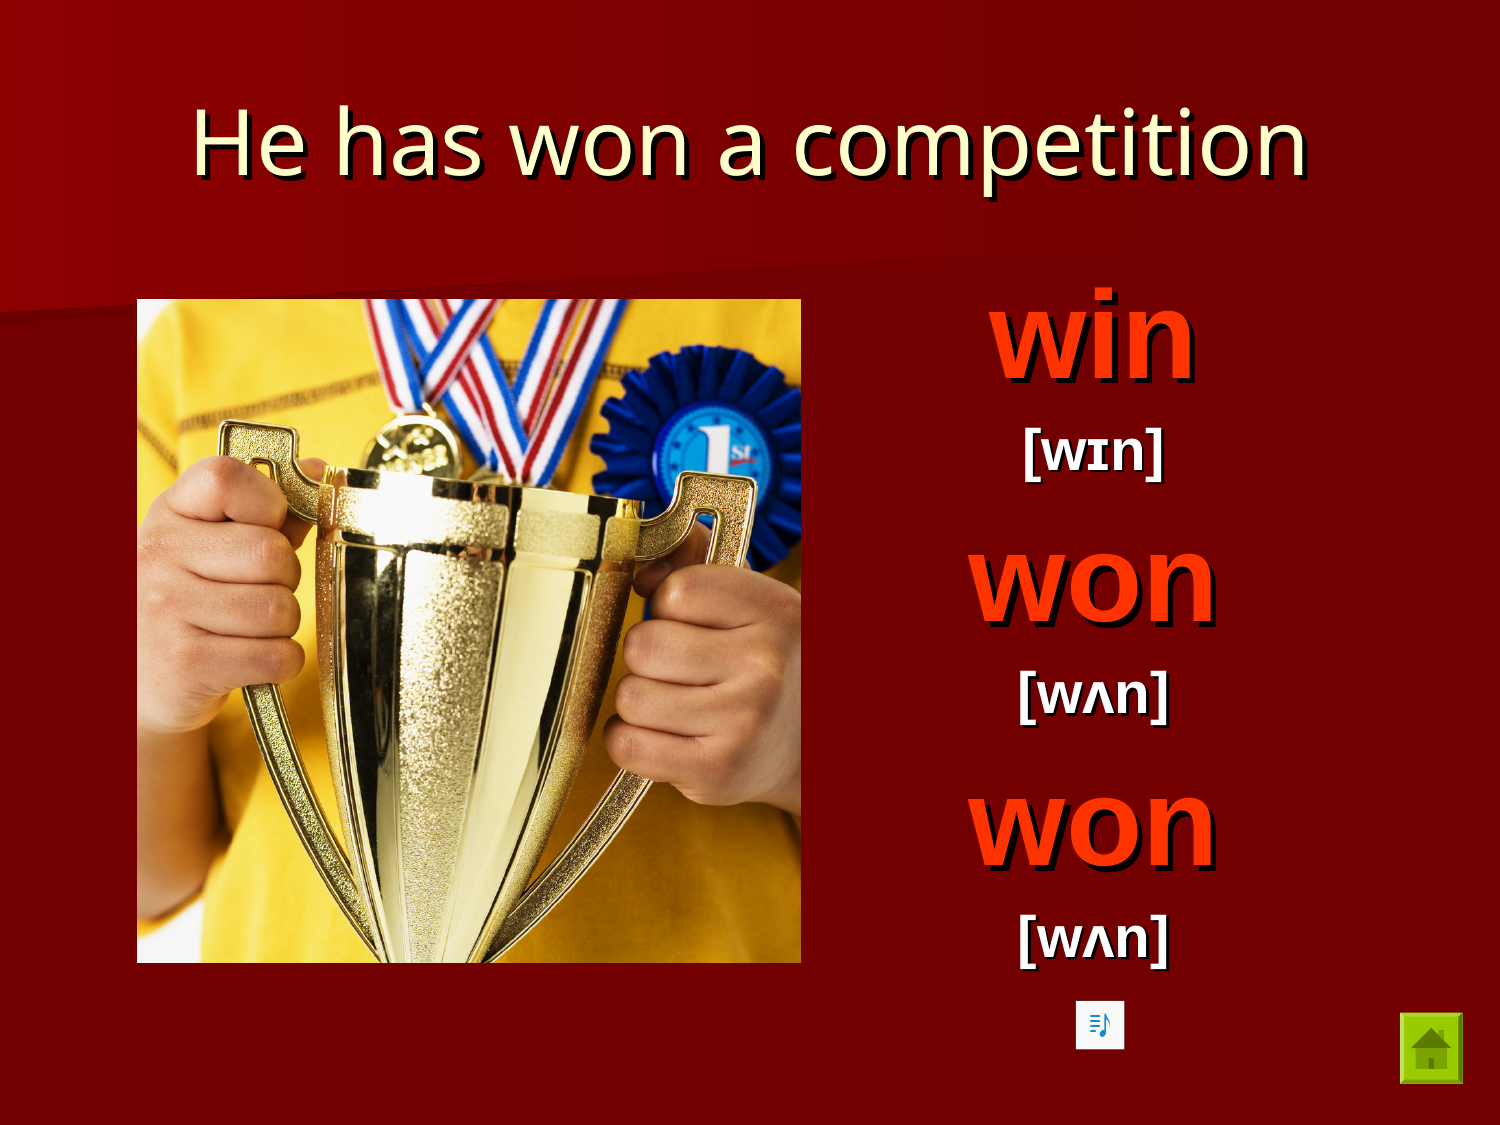

# He has won a competition
win
[wɪn]
won
[wʌn]
won
[wʌn]